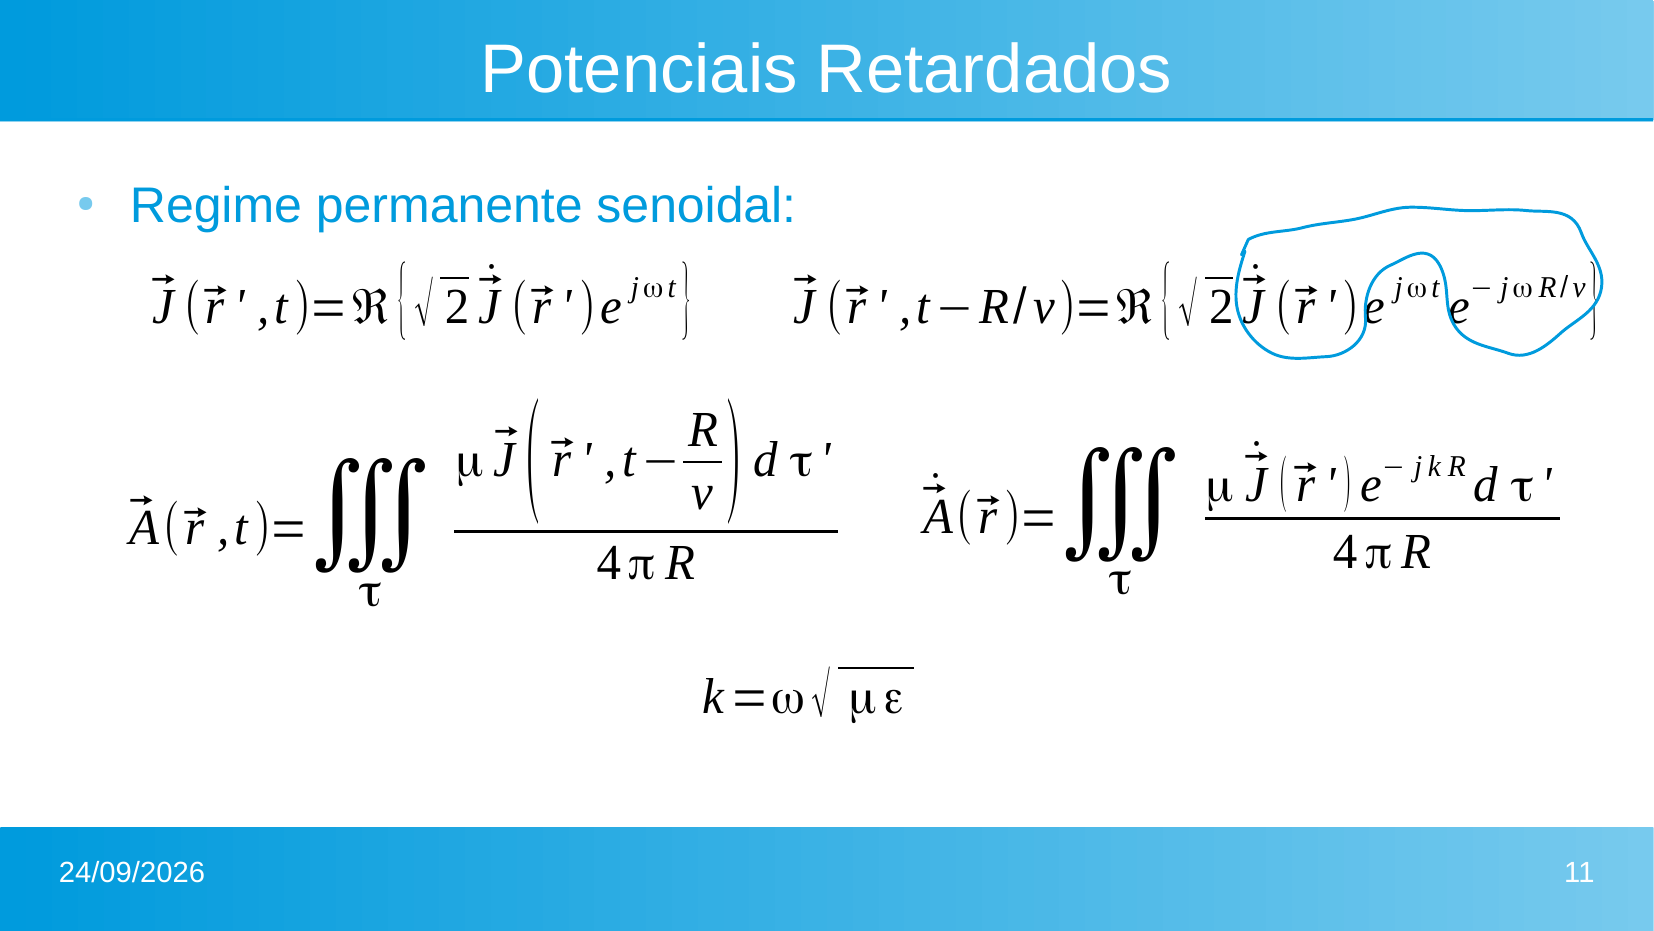

# Potenciais Retardados
Regime permanente senoidal:
11